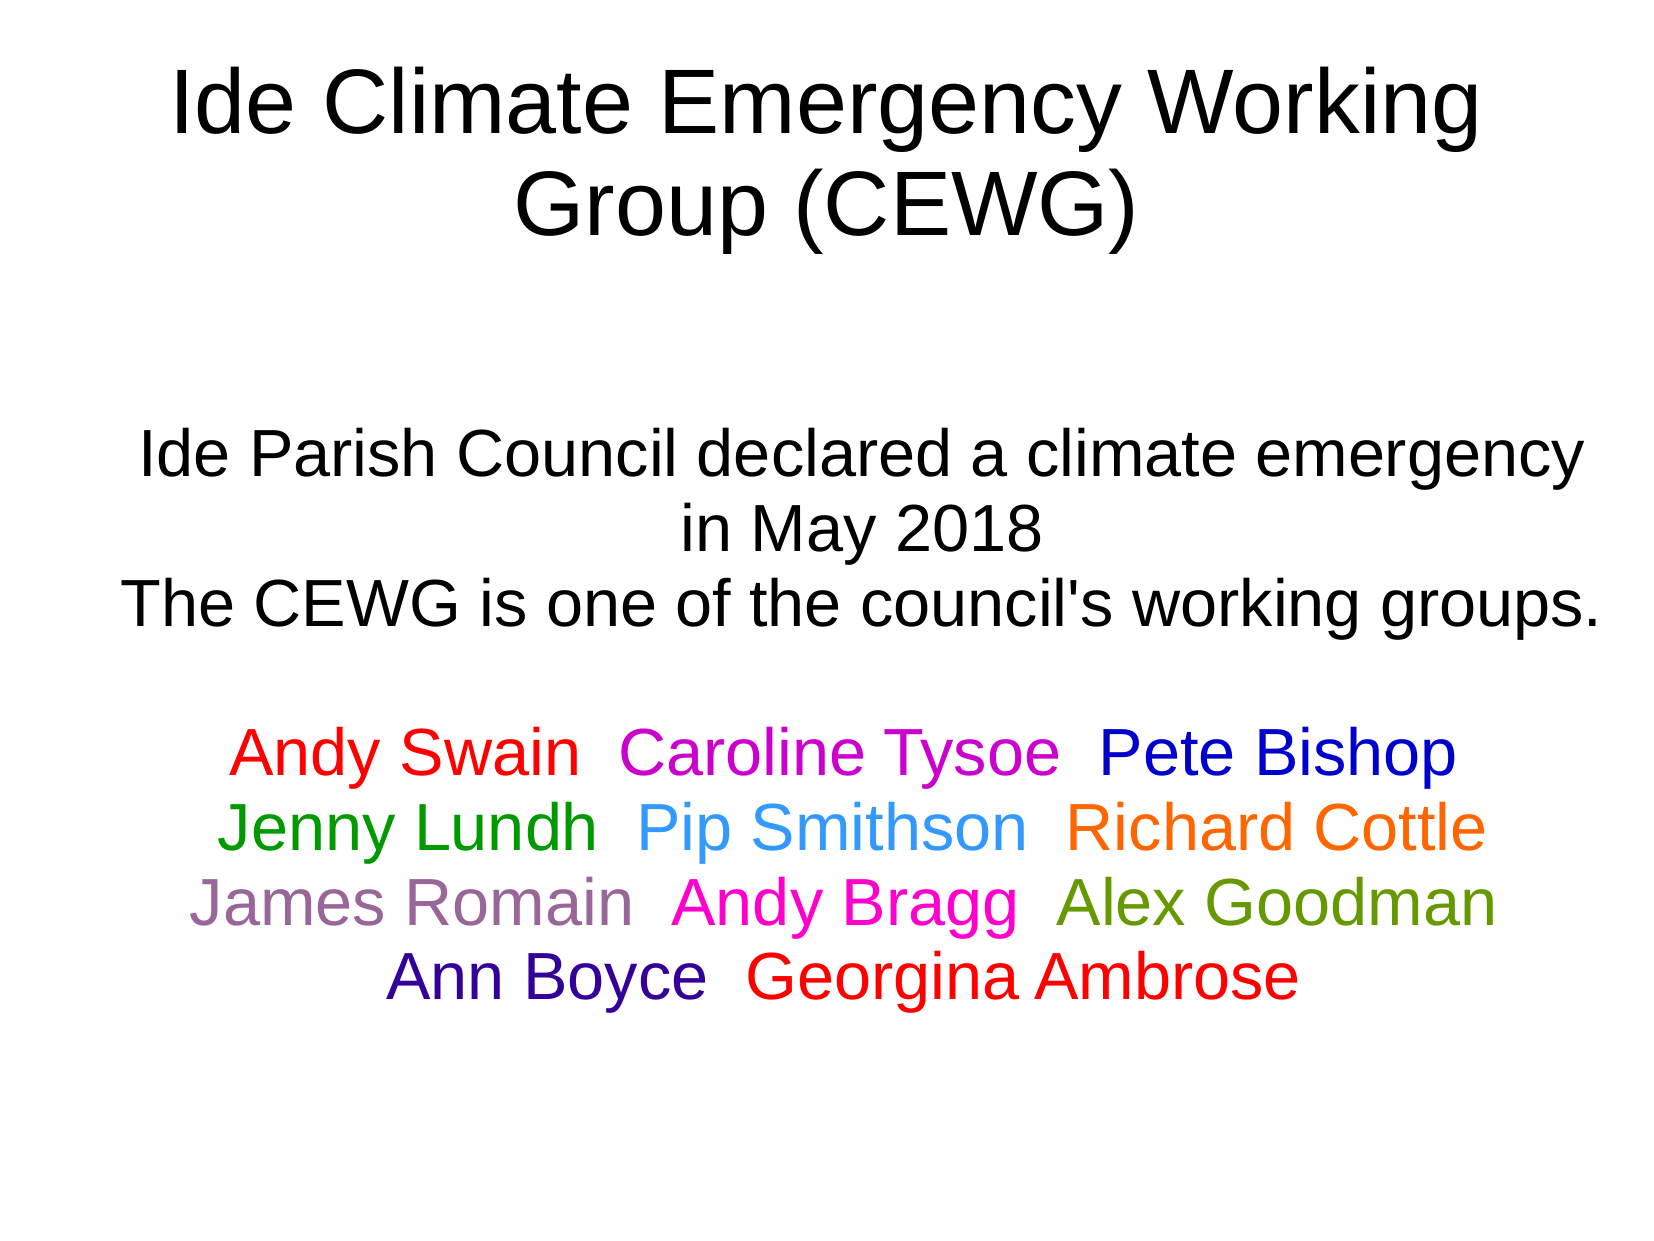

# Ide Climate Emergency Working Group (CEWG)
Ide Parish Council declared a climate emergency in May 2018
The CEWG is one of the council's working groups.
Andy Swain Caroline Tysoe Pete Bishop
Jenny Lundh Pip Smithson Richard Cottle James Romain Andy Bragg Alex Goodman
Ann Boyce Georgina Ambrose